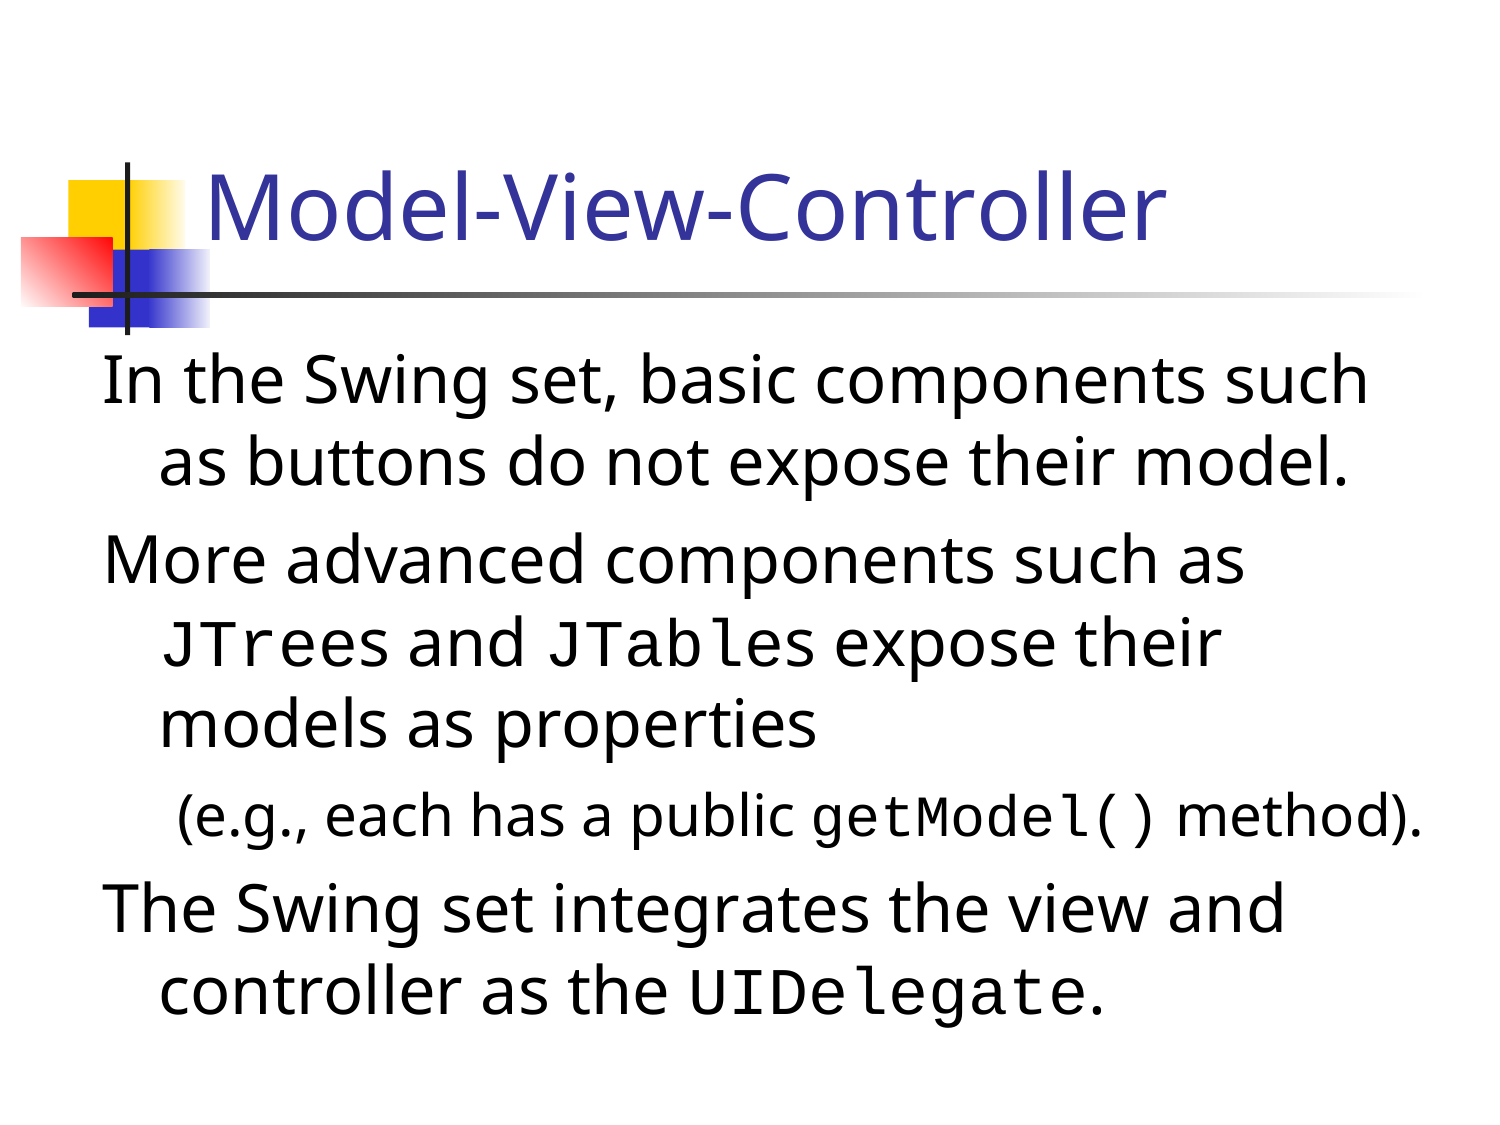

# Model-View-Controller
In the Swing set, basic components such as buttons do not expose their model.
More advanced components such as JTrees and JTables expose their models as properties
(e.g., each has a public getModel() method).
The Swing set integrates the view and controller as the UIDelegate.